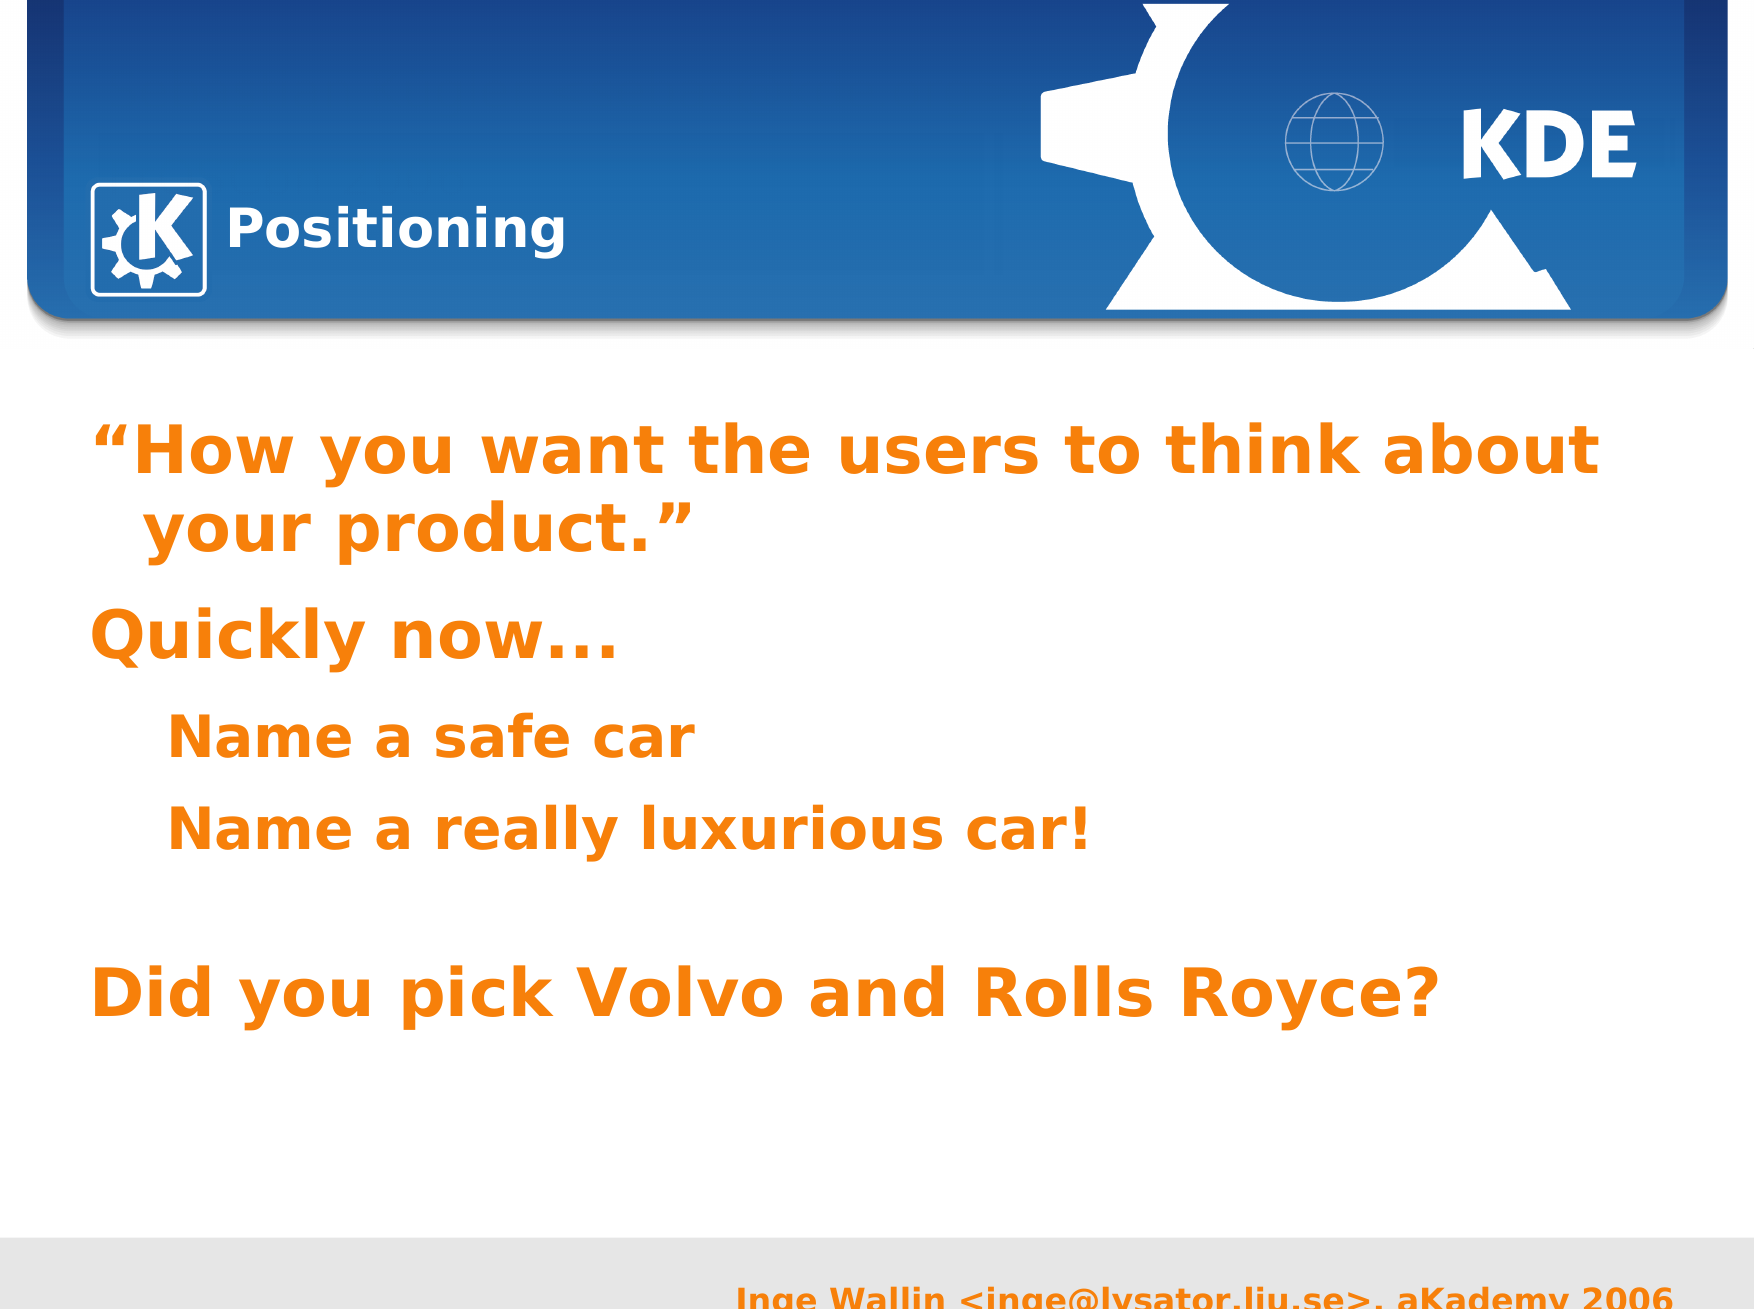

# Positioning
“How you want the users to think about your product.”
Quickly now...
Name a safe car
Name a really luxurious car!
Did you pick Volvo and Rolls Royce?